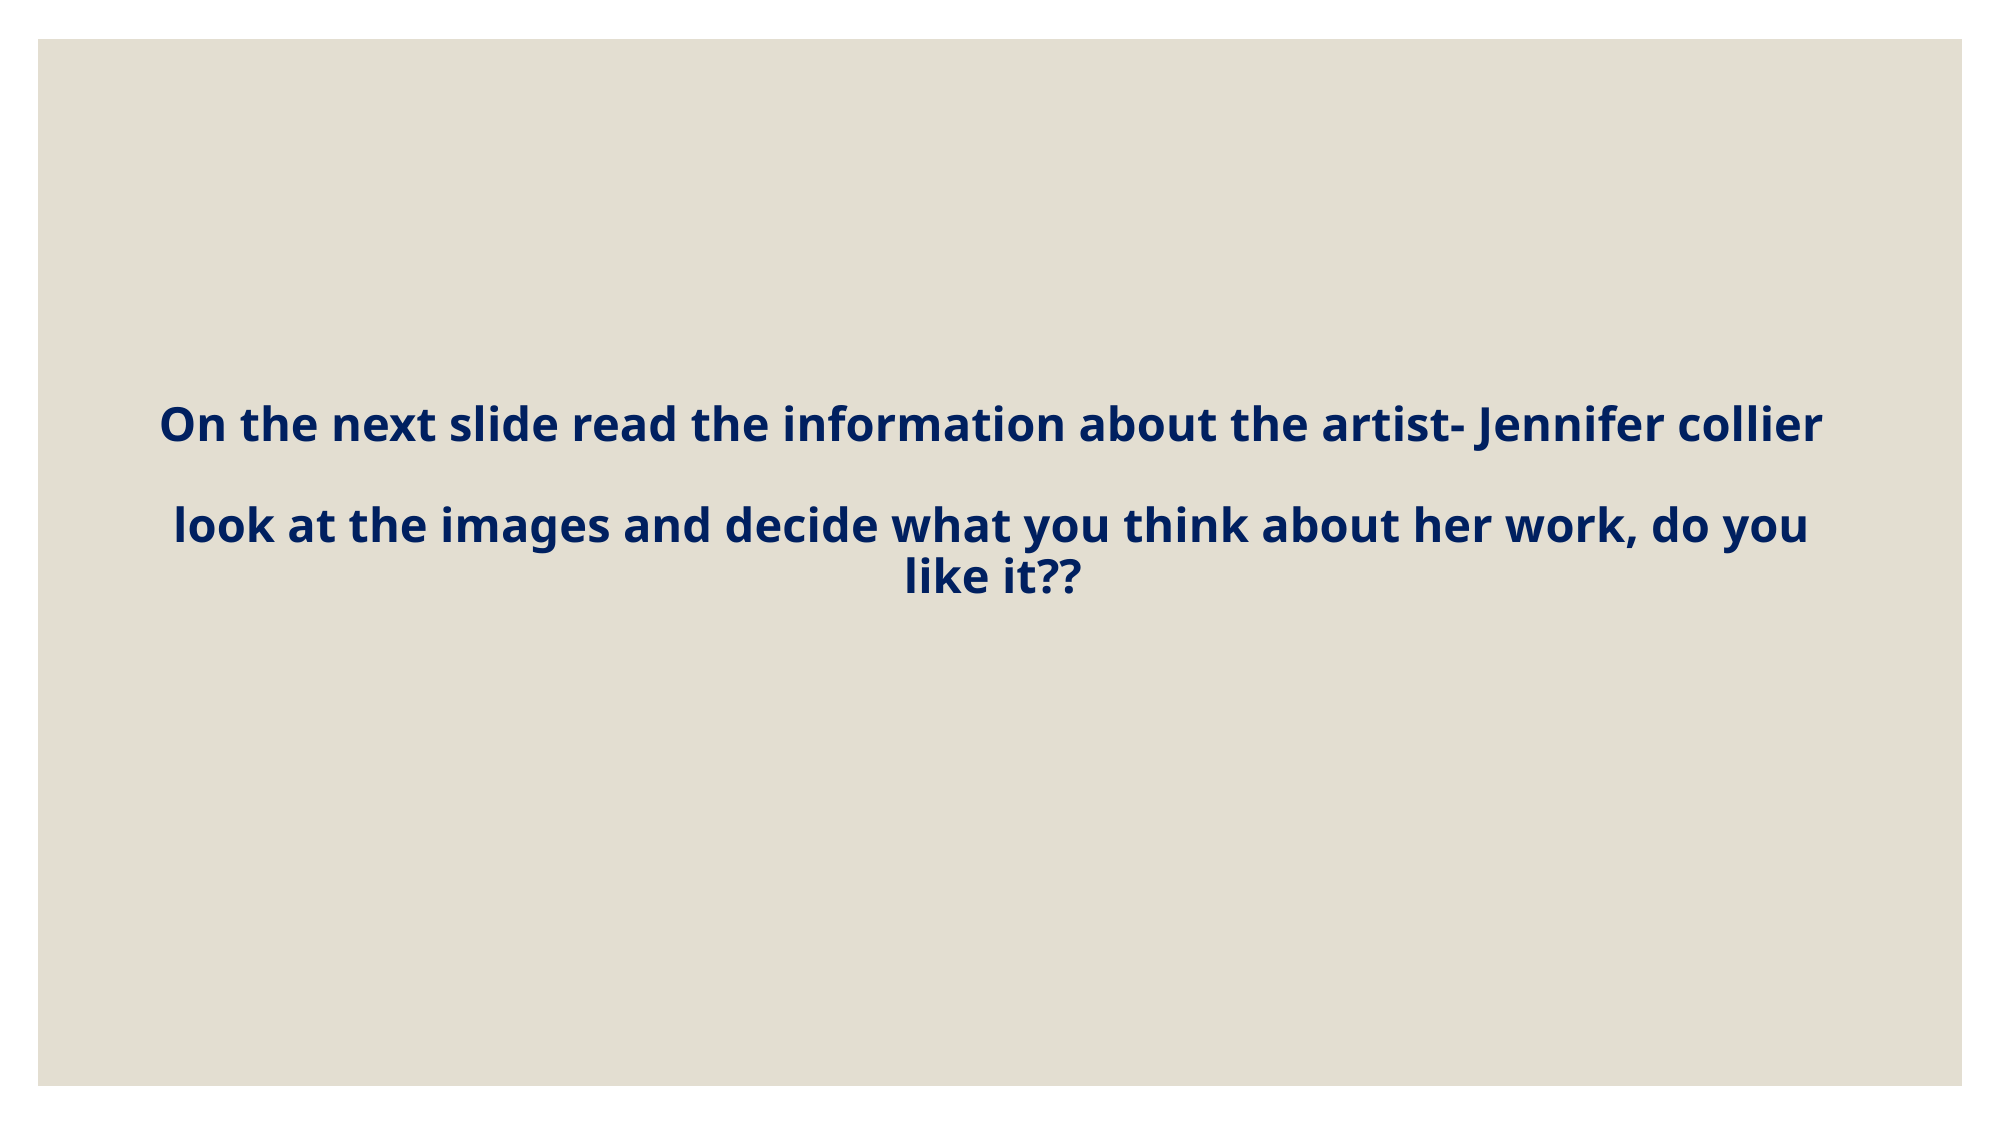

# On the next slide read the information about the artist- Jennifer collier look at the images and decide what you think about her work, do you like it??